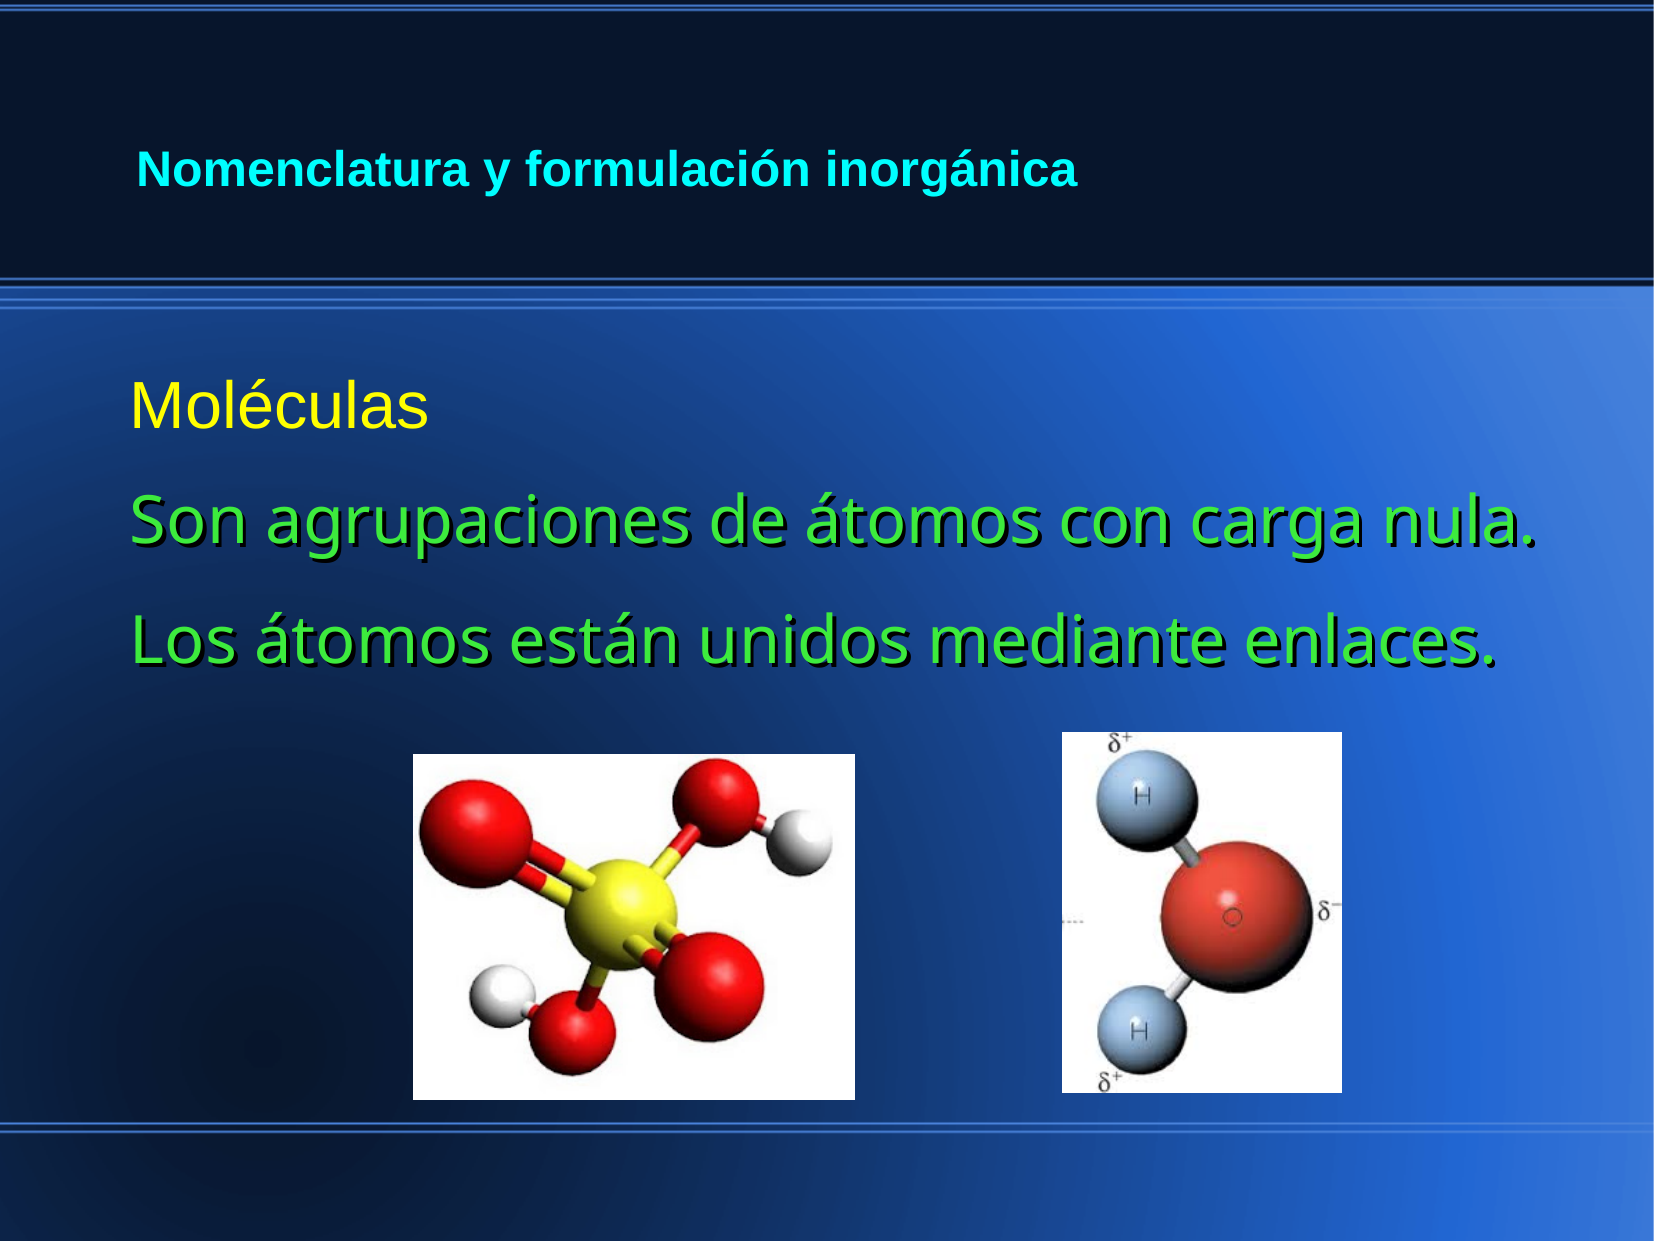

Nomenclatura y formulación inorgánica
# Moléculas
Son agrupaciones de átomos con carga nula.
Los átomos están unidos mediante enlaces.